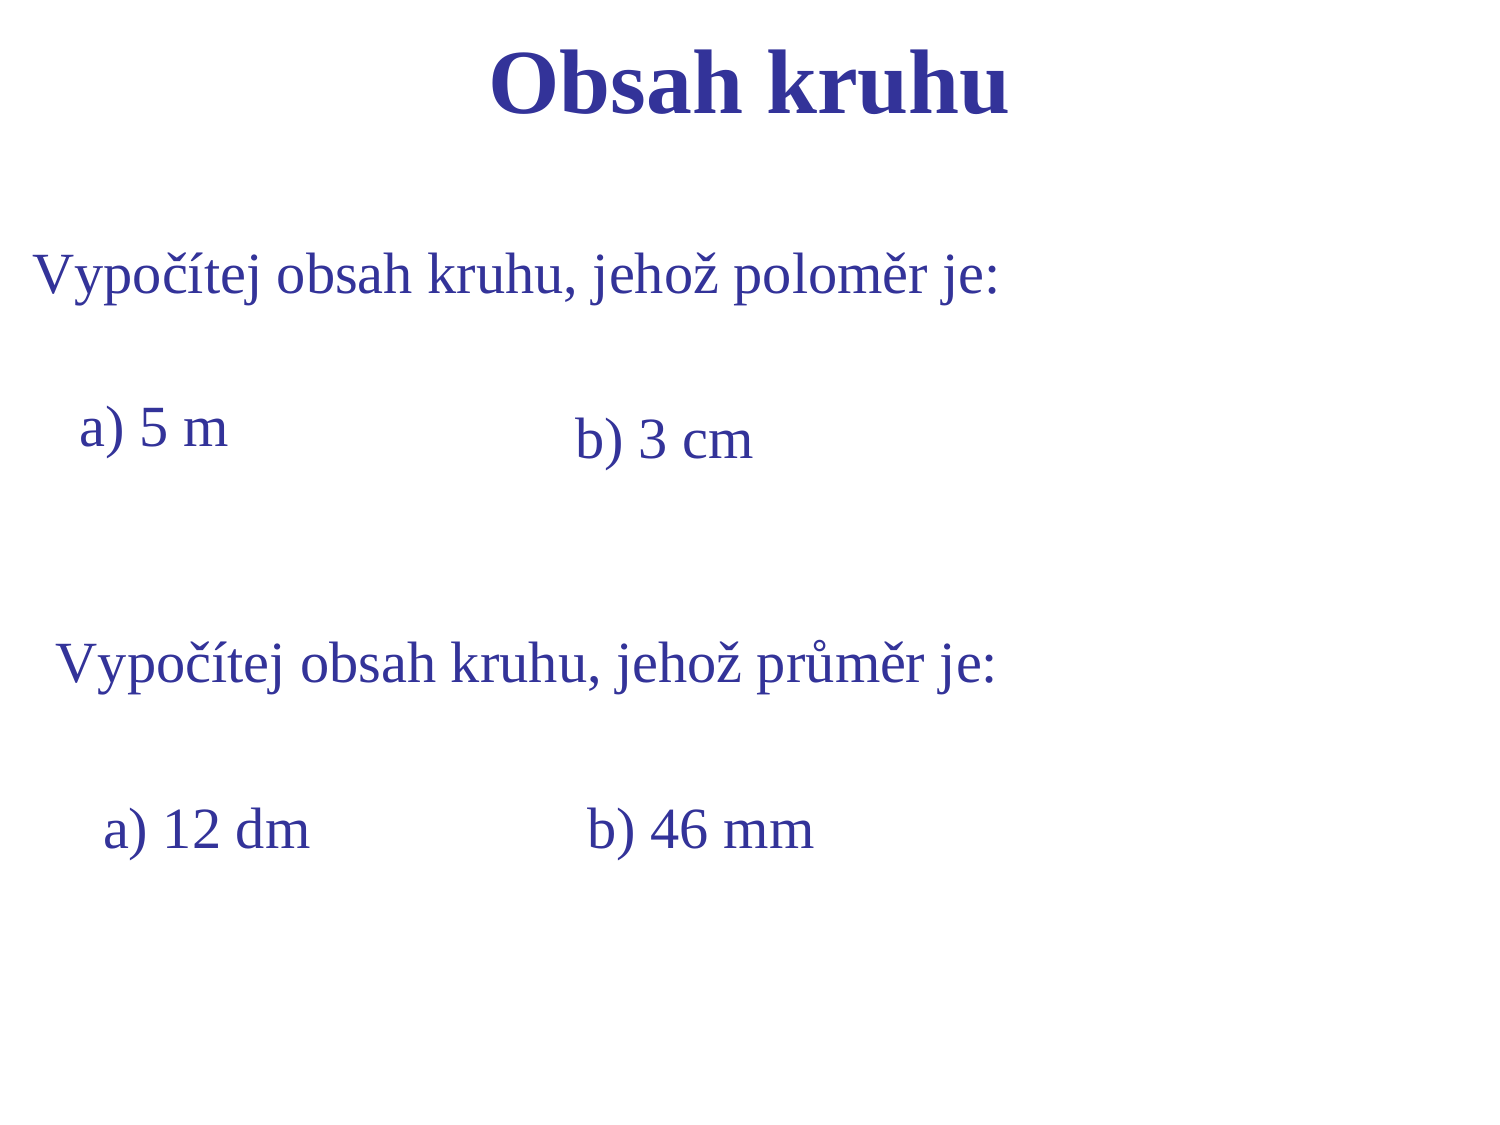

Obsah kruhu
Vypočítej obsah kruhu, jehož poloměr je:
a) 5 m
b) 3 cm
Vypočítej obsah kruhu, jehož průměr je:
a) 12 dm
b) 46 mm